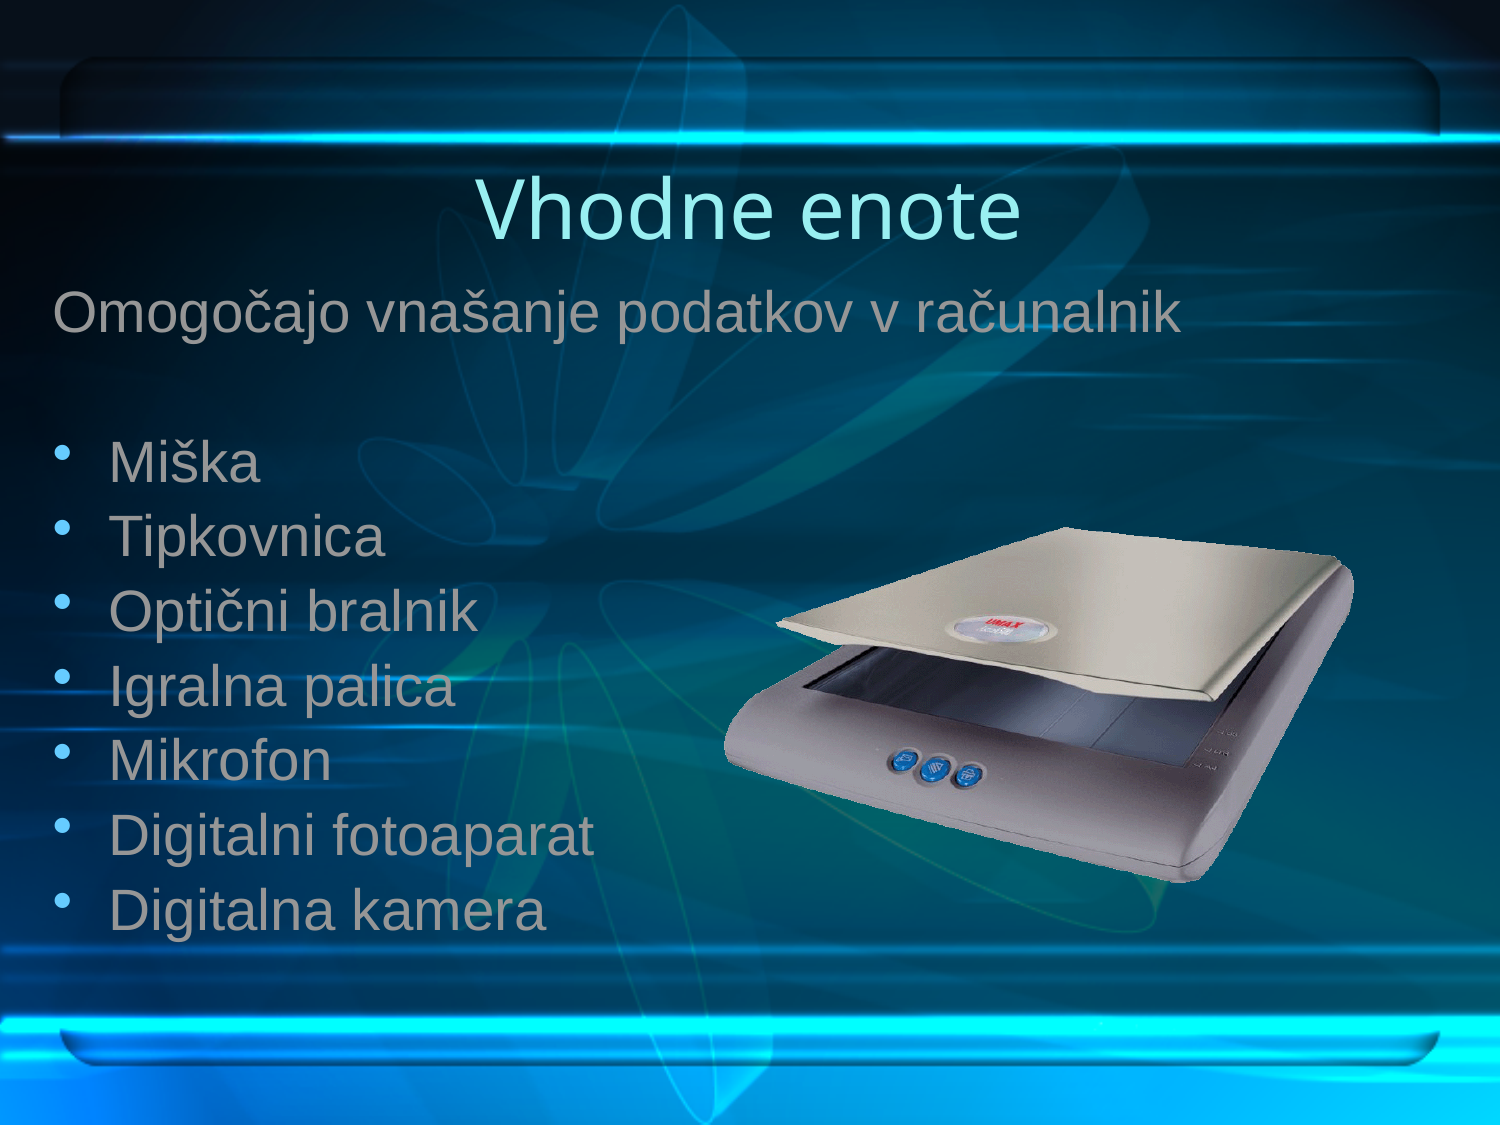

# Vhodne enote
Omogočajo vnašanje podatkov v računalnik
Miška
Tipkovnica
Optični bralnik
Igralna palica
Mikrofon
Digitalni fotoaparat
Digitalna kamera